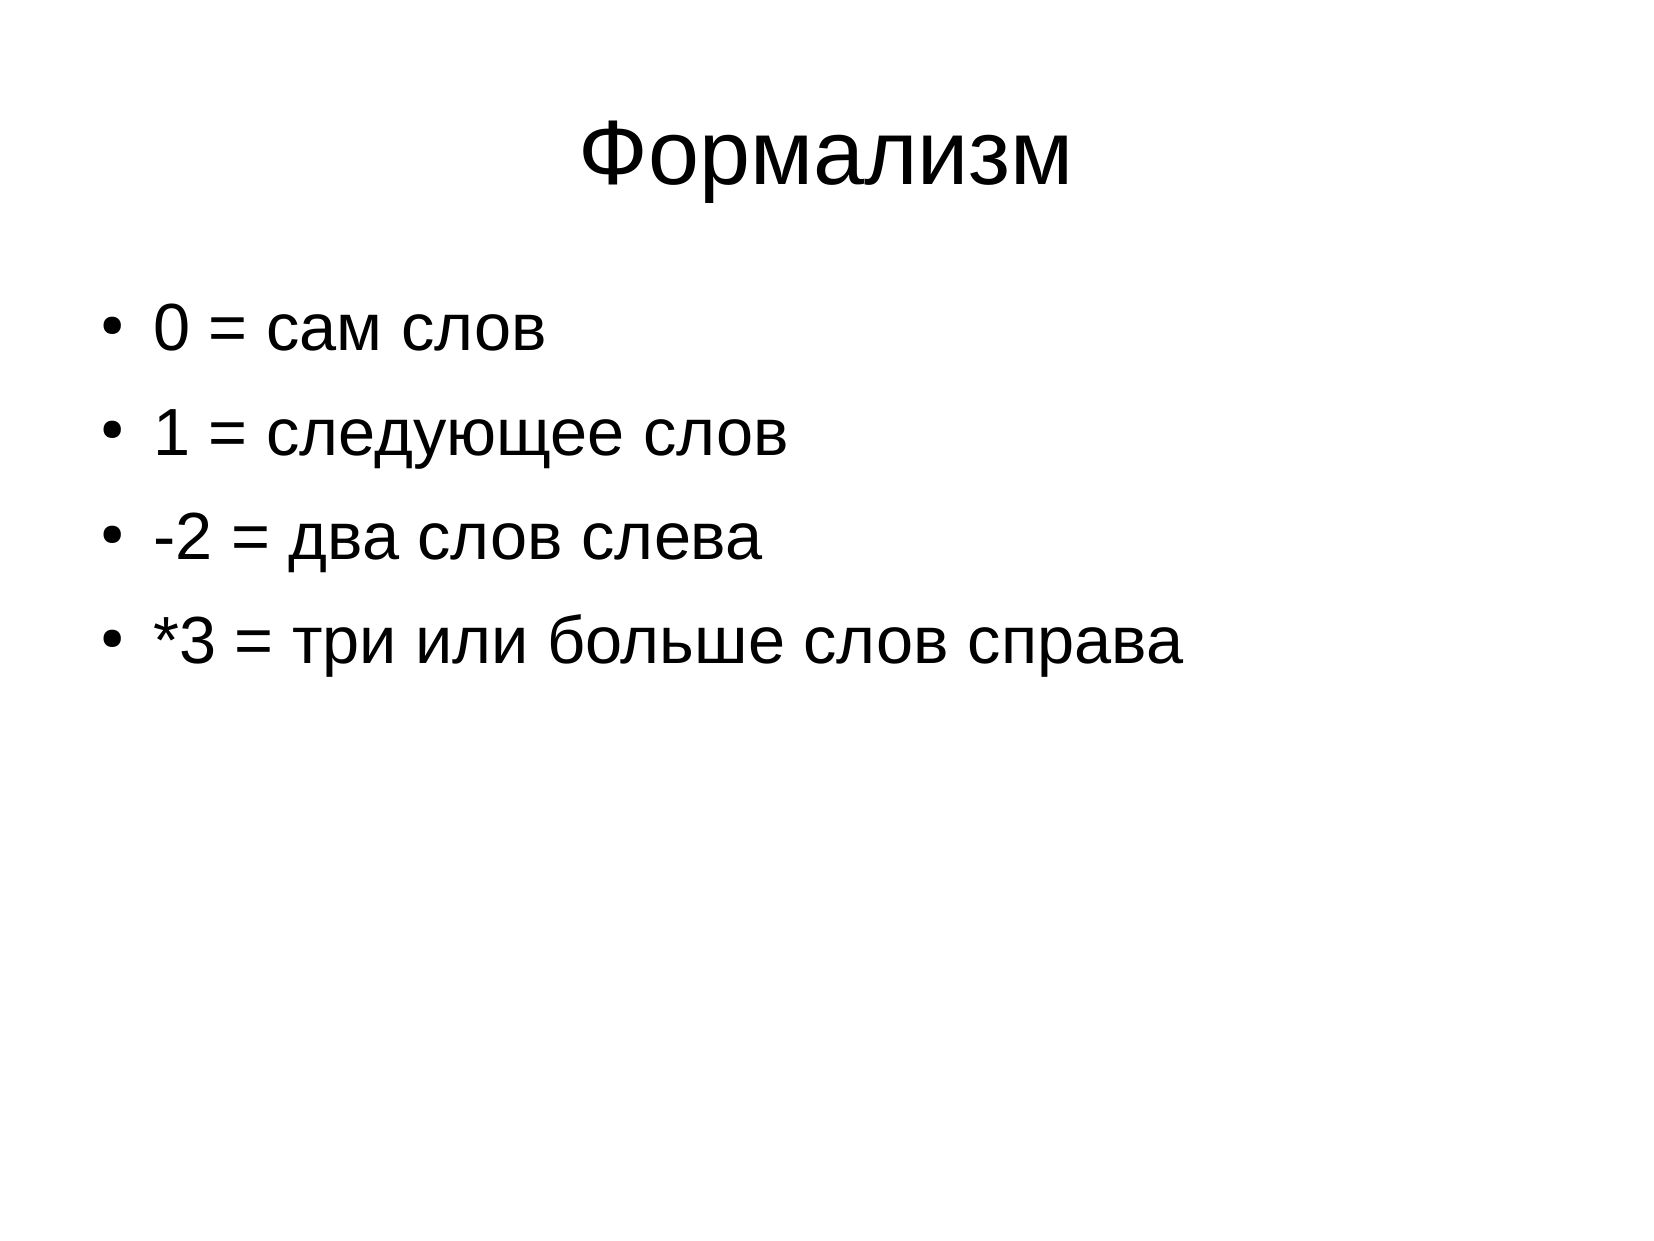

# Формализм
0 = сам слов
1 = следующее слов
-2 = два слов слева
*3 = три или больше слов справа